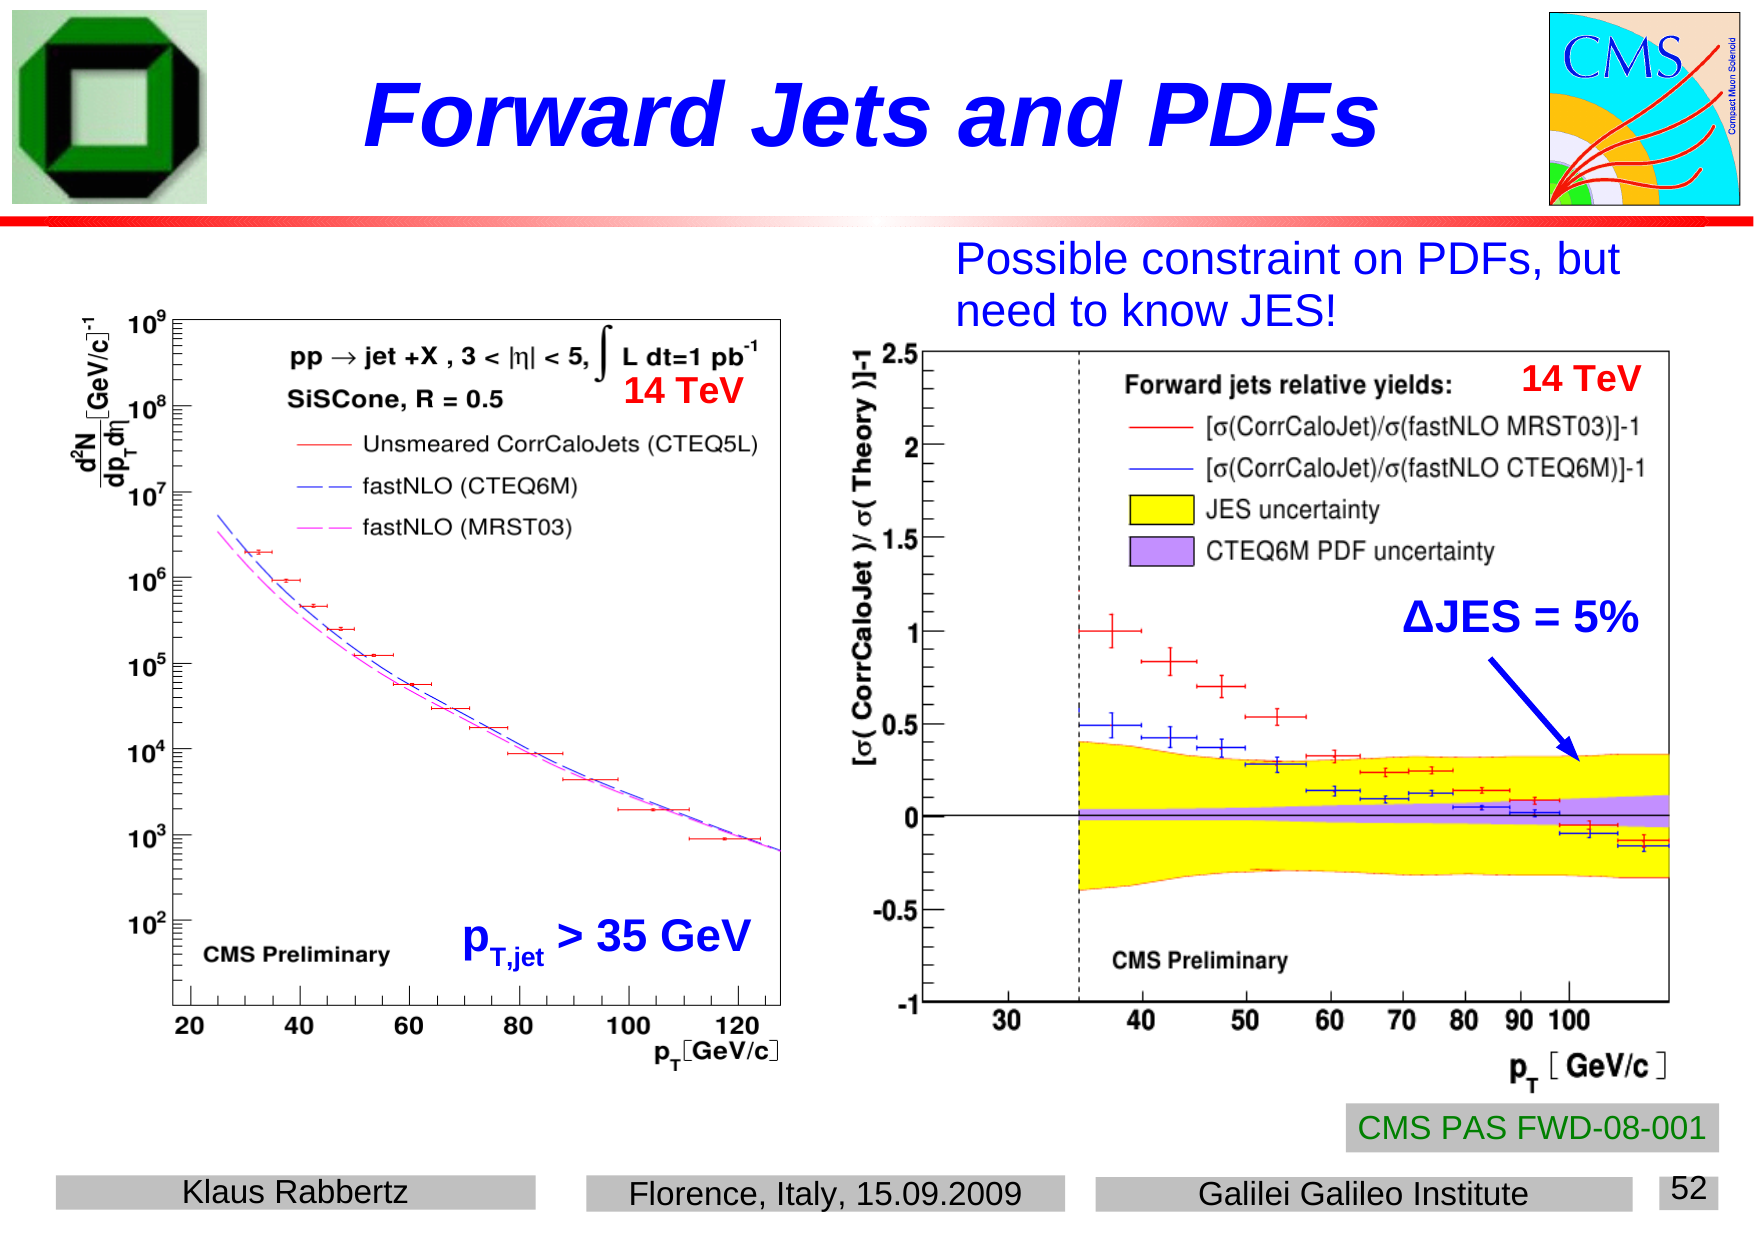

# Forward Jets and PDFs
Possible constraint on PDFs, but
need to know JES!
14 TeV
14 TeV
ΔJES = 5%
pT,jet > 35 GeV
CMS PAS FWD-08-001